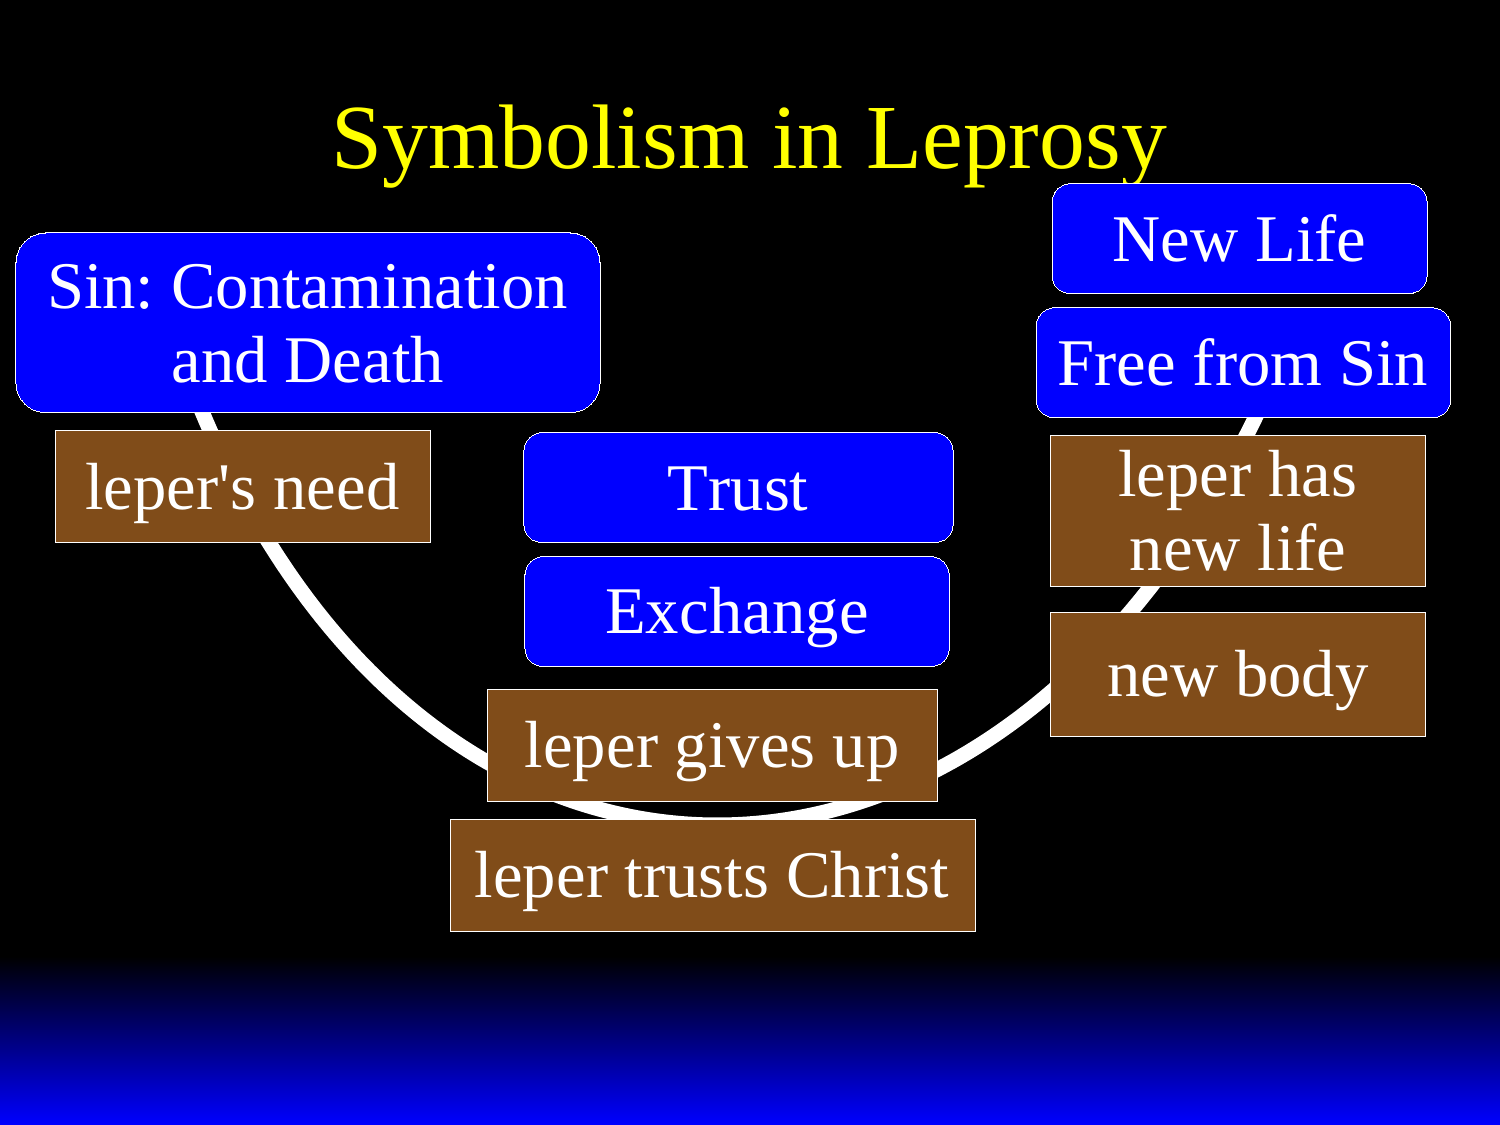

# Symbolism in Leprosy
New Life
Sin: Contamination
and Death
Free from Sin
leper's need
Trust
leper has
new life
Exchange
new body
leper gives up
leper trusts Christ